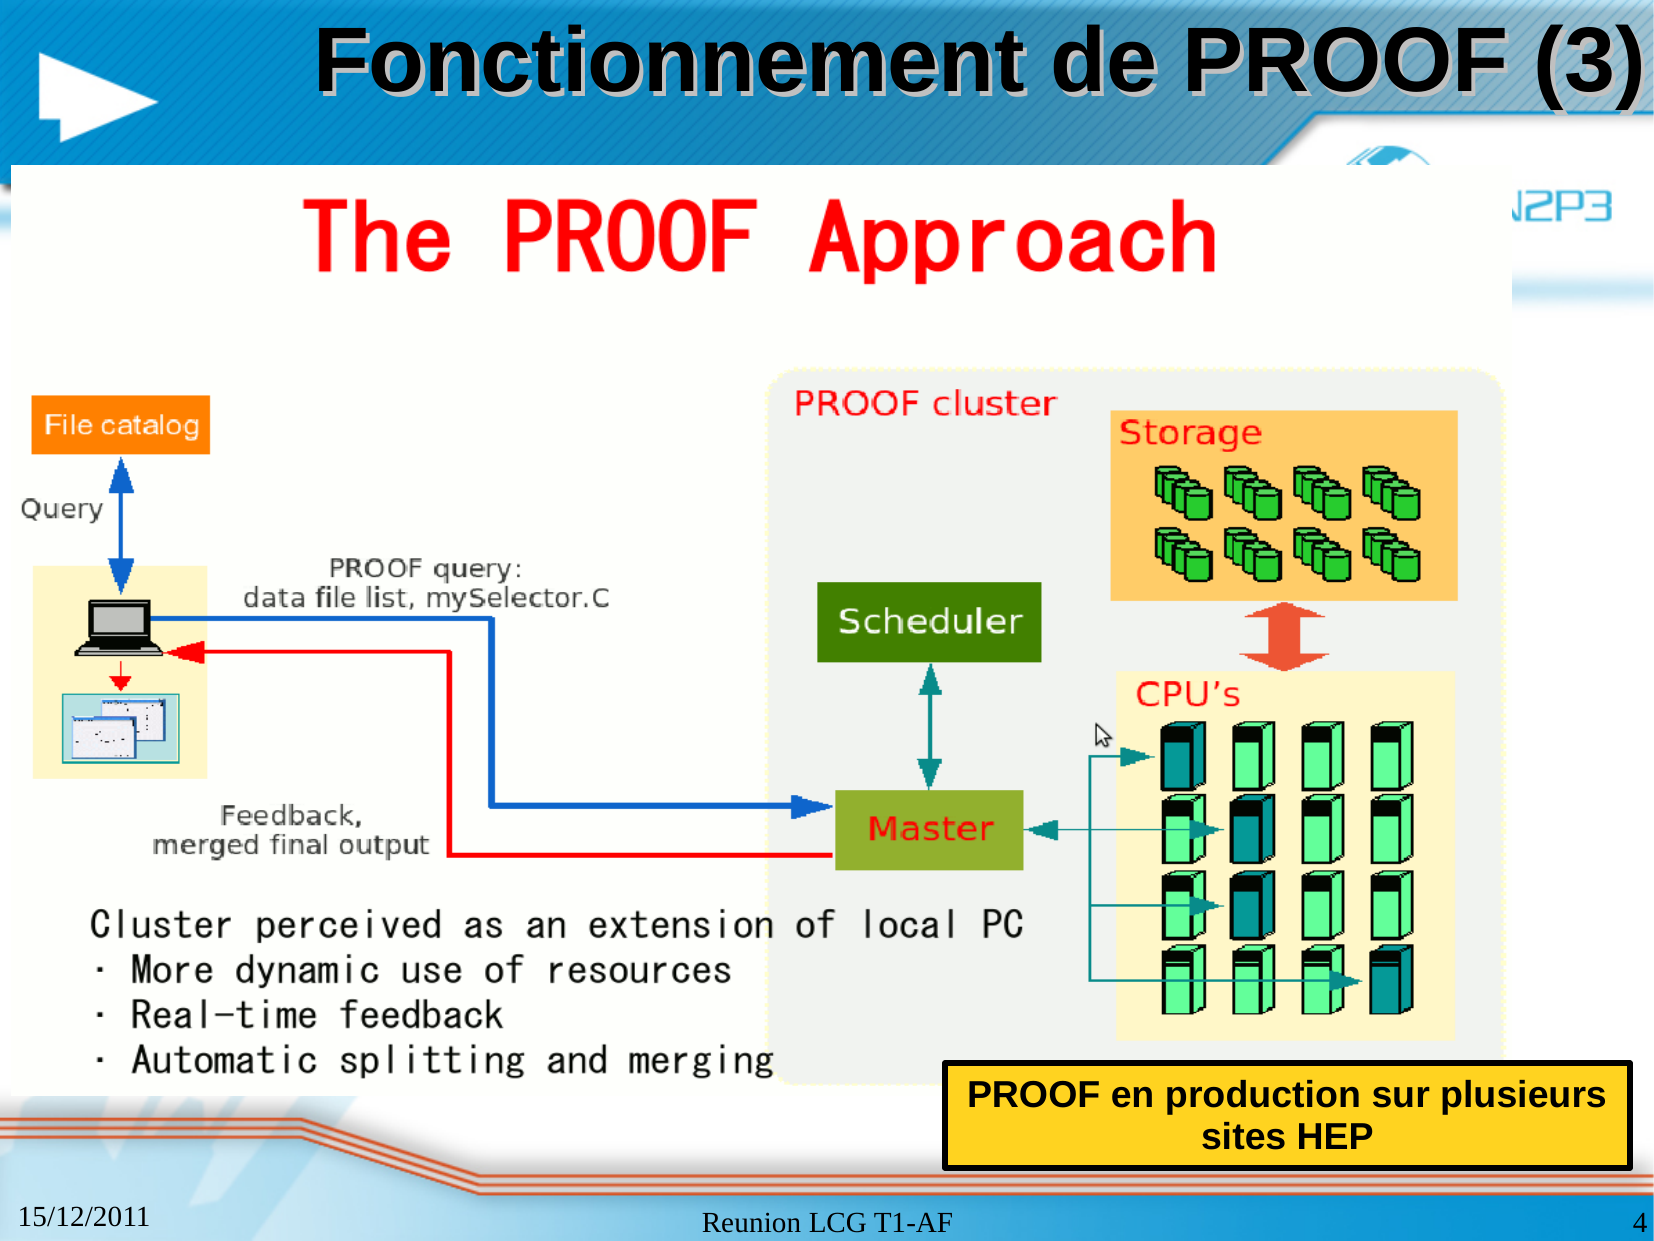

# Fonctionnement de PROOF (3)
PROOF en production sur plusieurs sites HEP
15/12/2011
Reunion LCG T1-AF
4